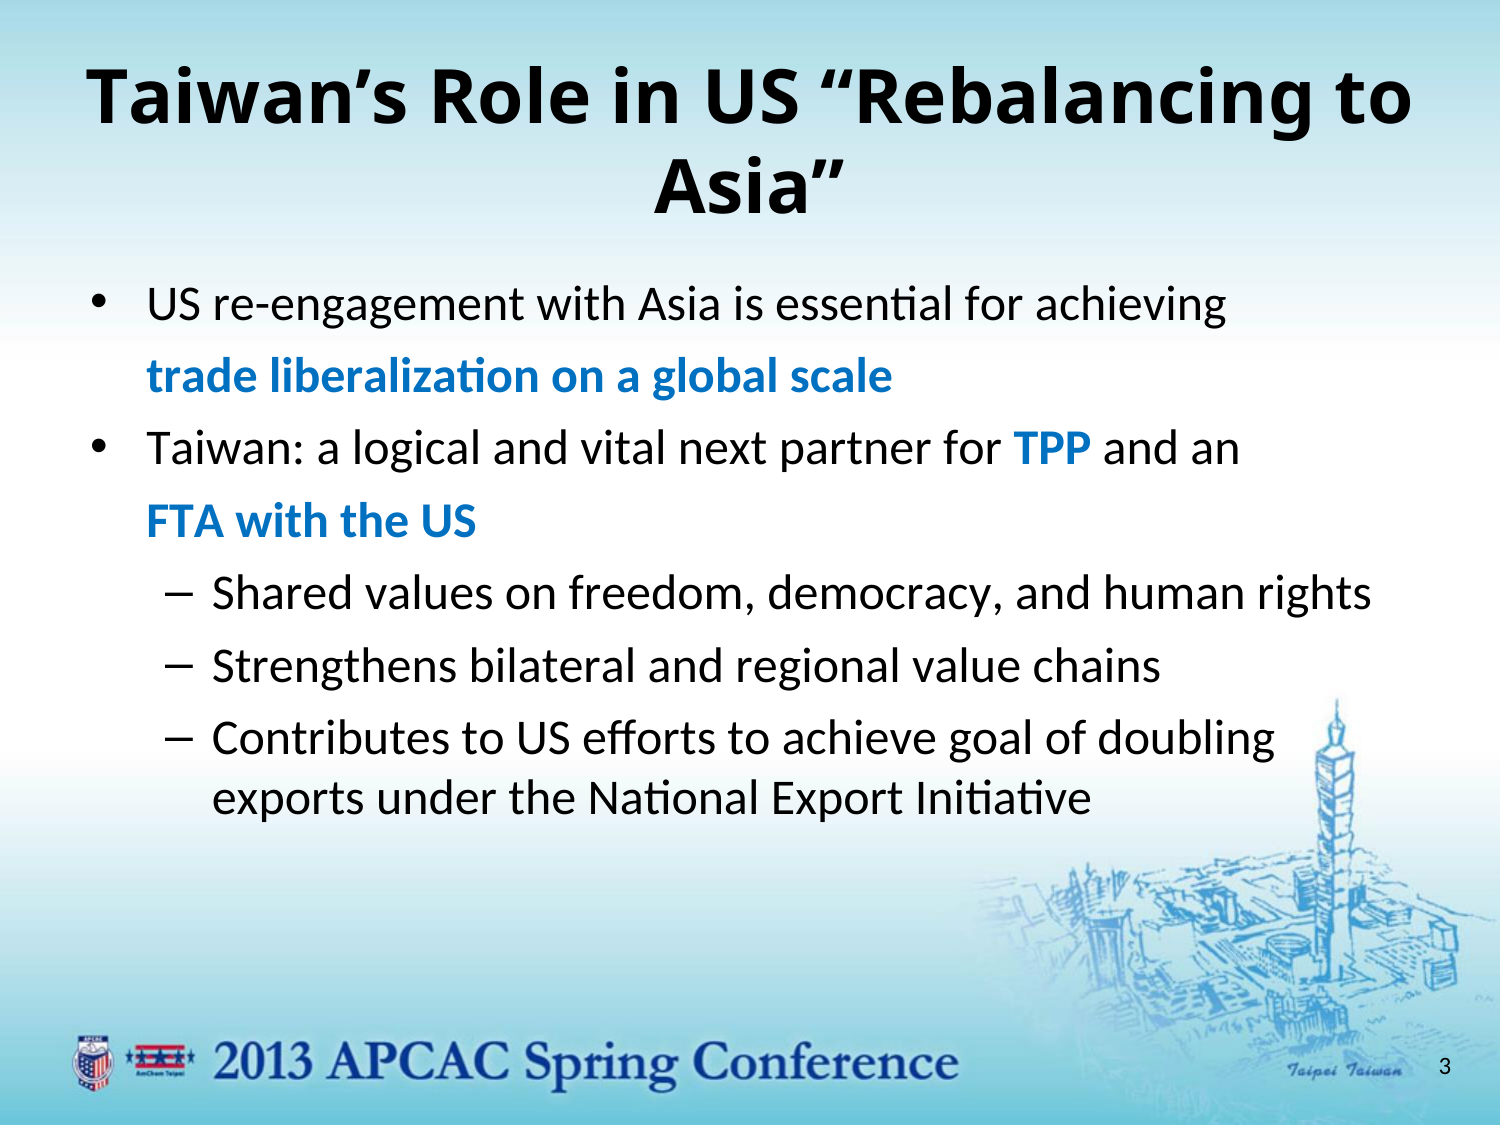

# Taiwan’s Role in US “Rebalancing to Asia”
US re-engagement with Asia is essential for achieving
	trade liberalization on a global scale
Taiwan: a logical and vital next partner for TPP and an
	FTA with the US
Shared values on freedom, democracy, and human rights
Strengthens bilateral and regional value chains
Contributes to US efforts to achieve goal of doubling exports under the National Export Initiative